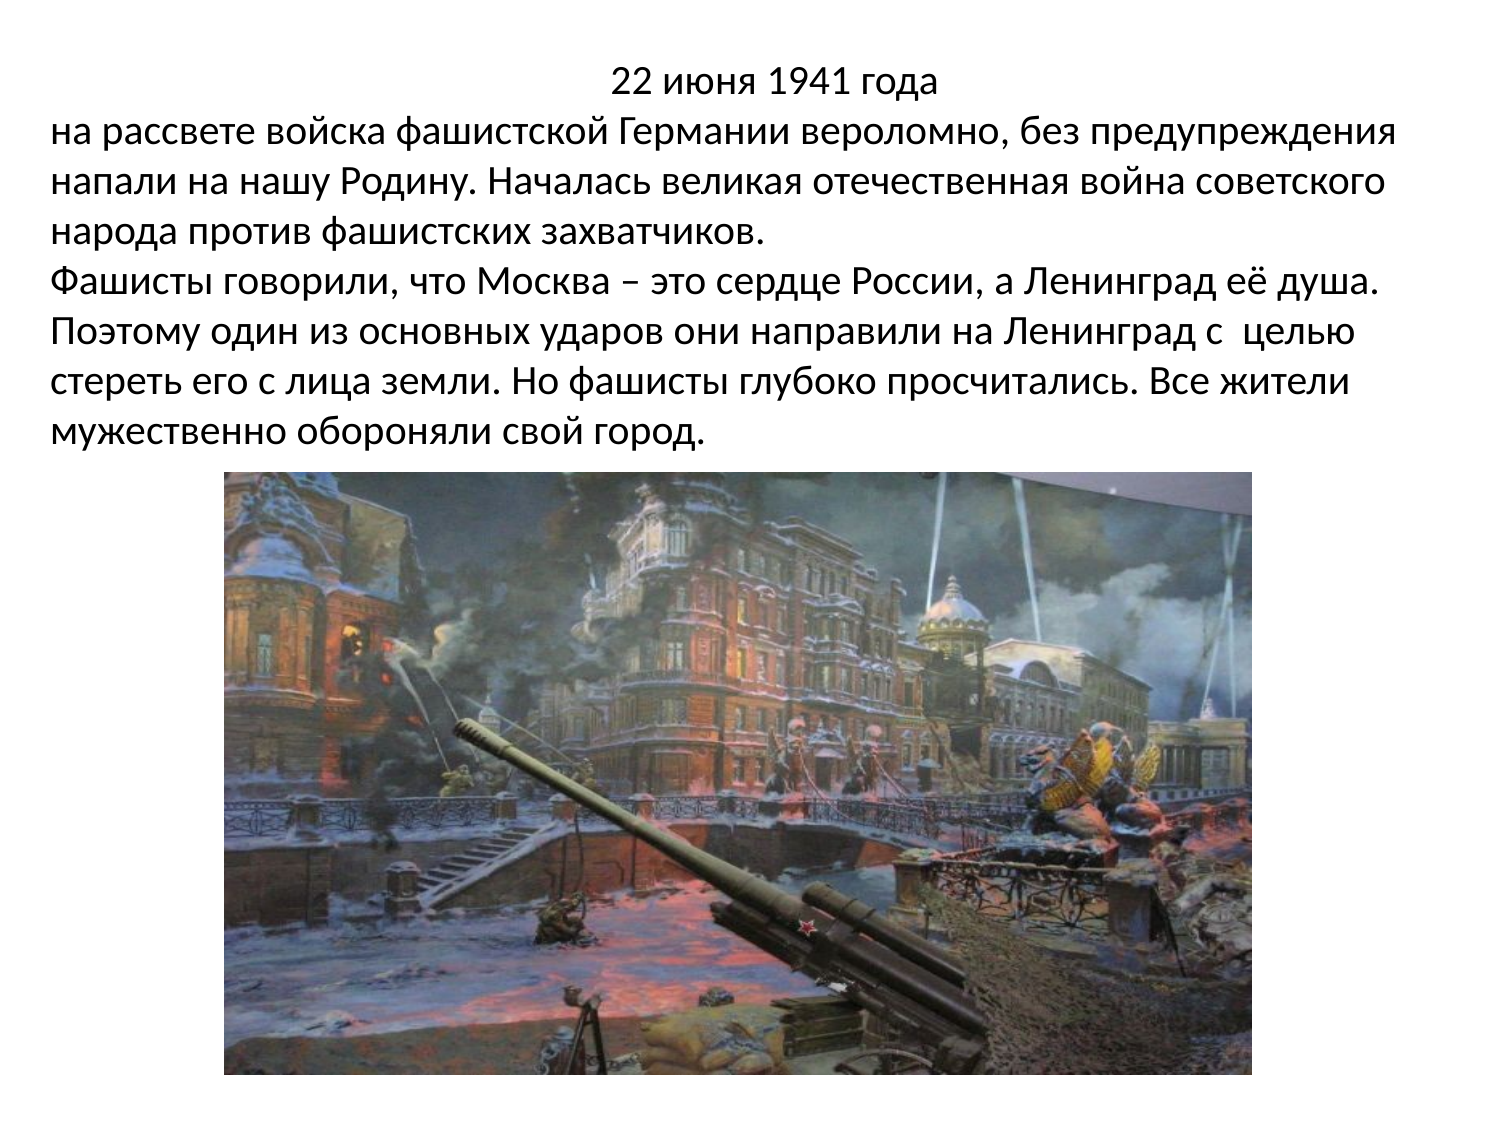

# 22 июня 1941 года на рассвете войска фашистской Германии вероломно, без предупреждения напали на нашу Родину. Началась великая отечественная война советского народа против фашистских захватчиков. Фашисты говорили, что Москва – это сердце России, а Ленинград её душа. Поэтому один из основных ударов они направили на Ленинград с целью стереть его с лица земли. Но фашисты глубоко просчитались. Все жители мужественно обороняли свой город.